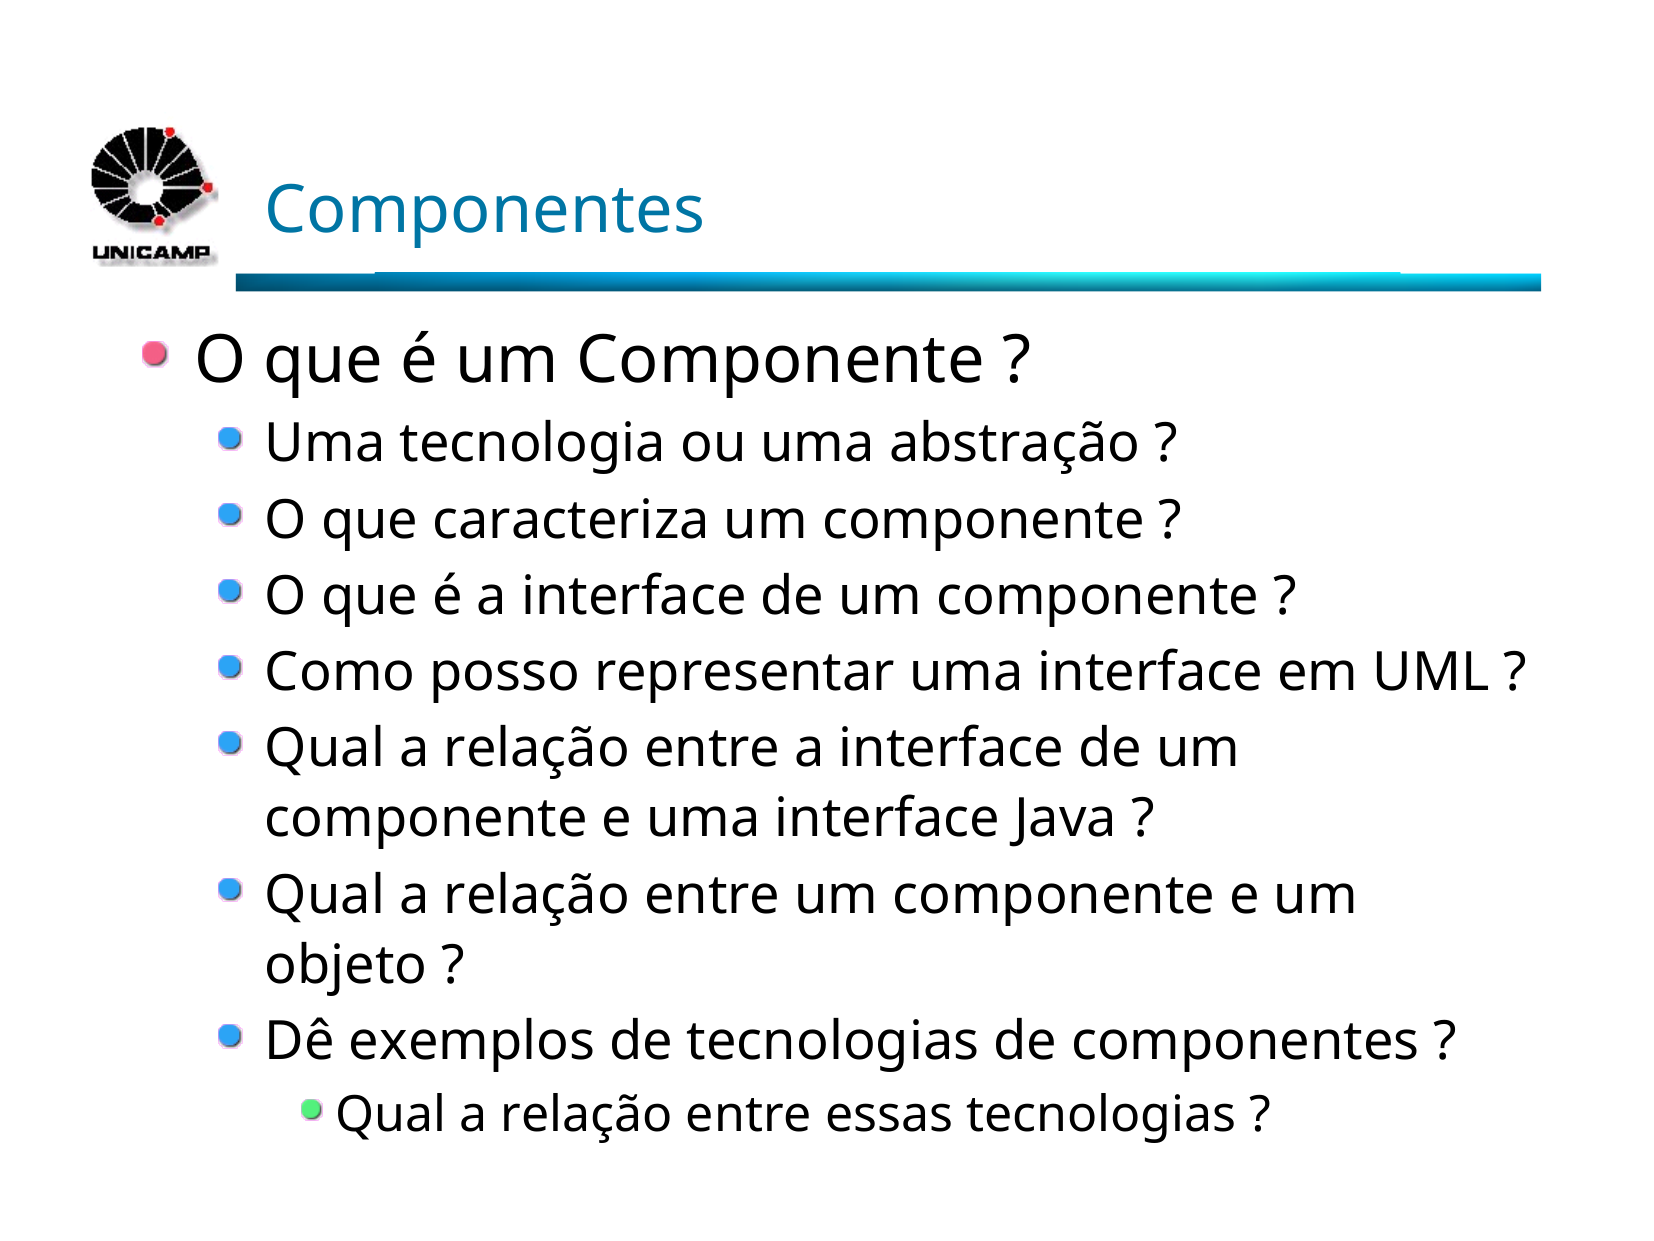

# Componentes
O que é um Componente ?
Uma tecnologia ou uma abstração ?
O que caracteriza um componente ?
O que é a interface de um componente ?
Como posso representar uma interface em UML ?
Qual a relação entre a interface de um componente e uma interface Java ?
Qual a relação entre um componente e um objeto ?
Dê exemplos de tecnologias de componentes ?
Qual a relação entre essas tecnologias ?